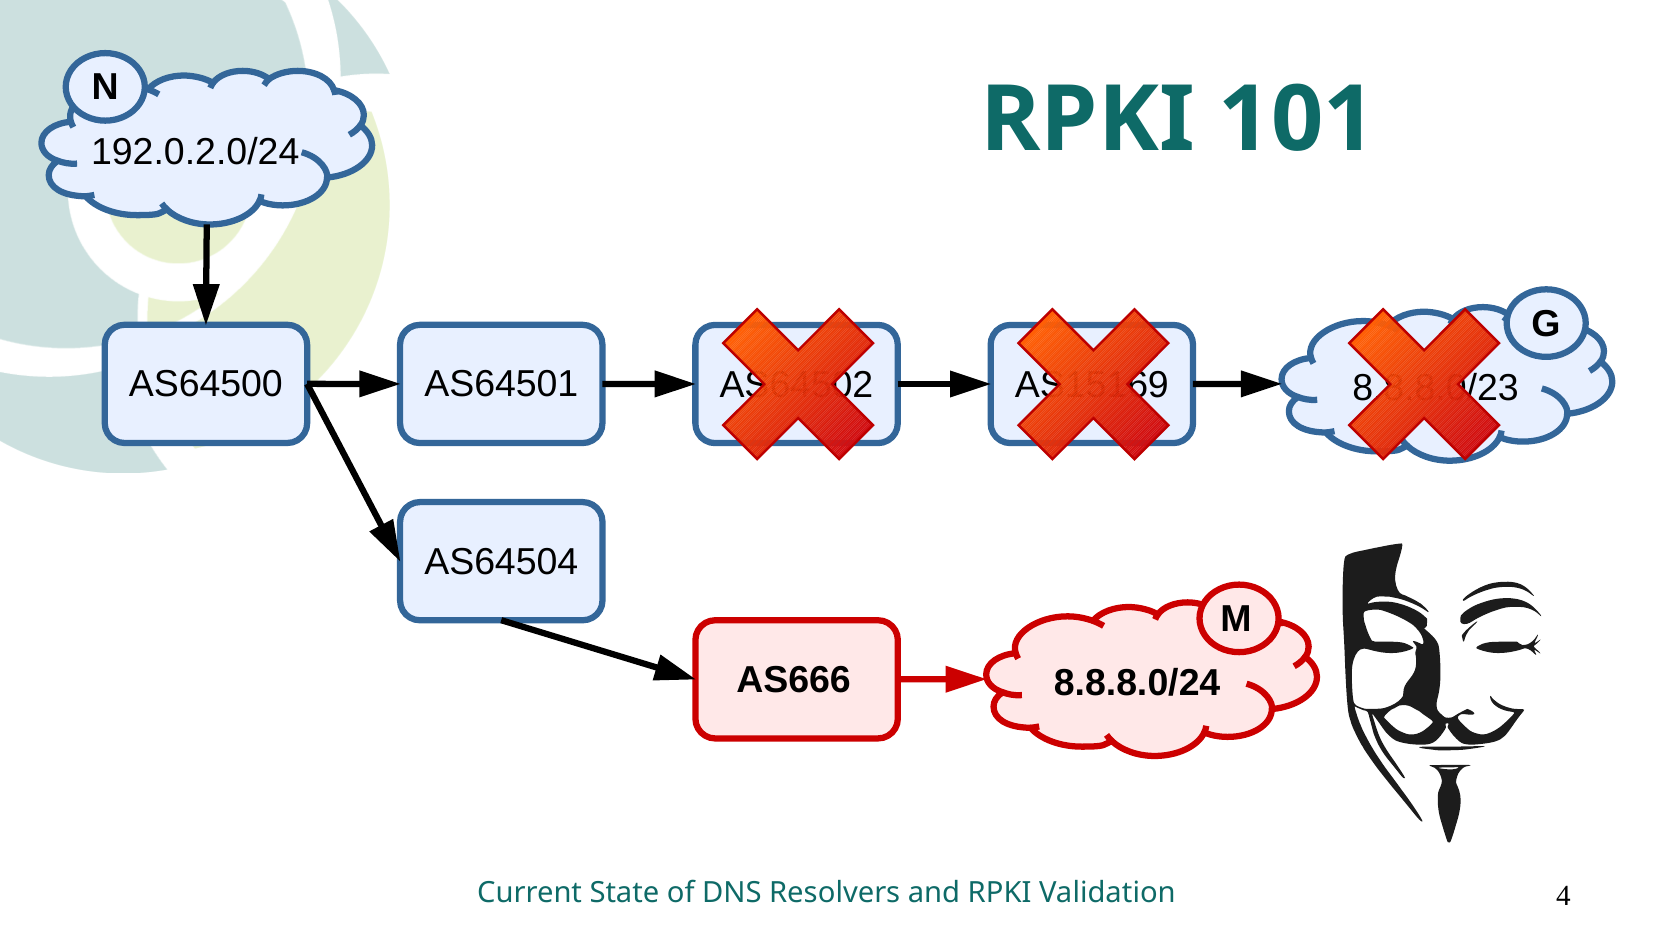

# RPKI 101
N
192.0.2.0/24
G
8.8.8.0/23
AS64500
AS64501
AS64502
AS15169
AS64504
M
8.8.8.0/24
AS666
Current State of DNS Resolvers and RPKI Validation
4